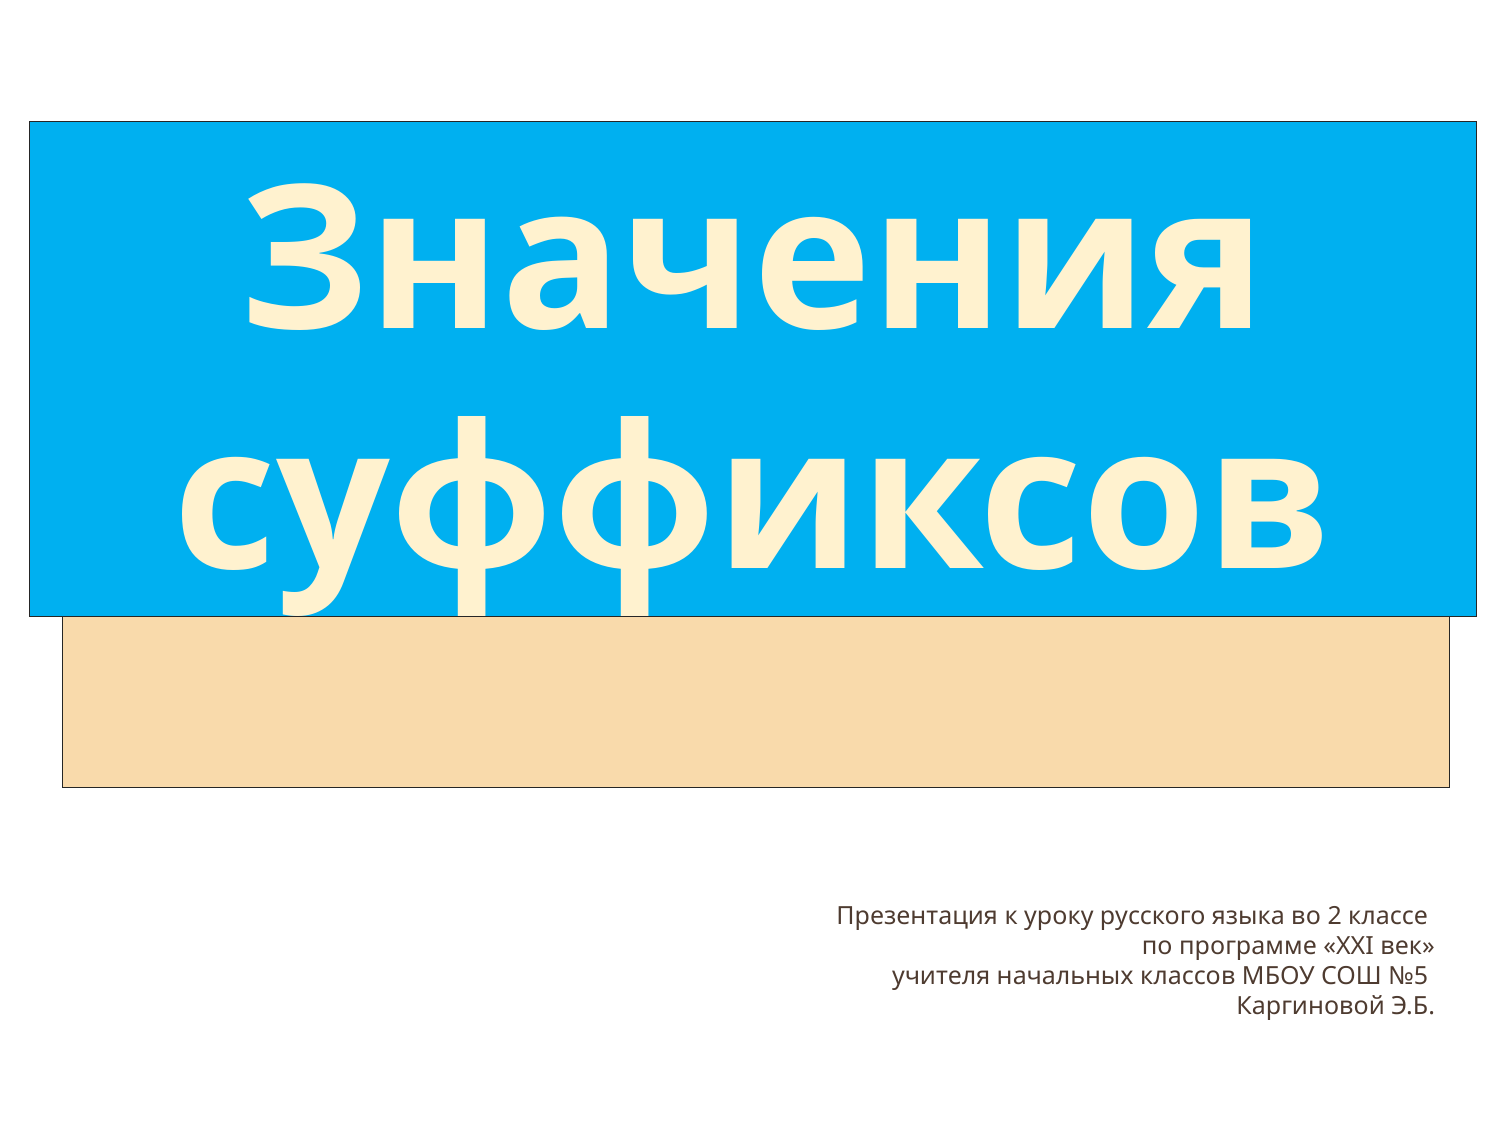

Значения суффиксов
# Презентация к уроку русского языка во 2 классе по программе «XXI век» учителя начальных классов МБОУ СОШ №5 Каргиновой Э.Б.